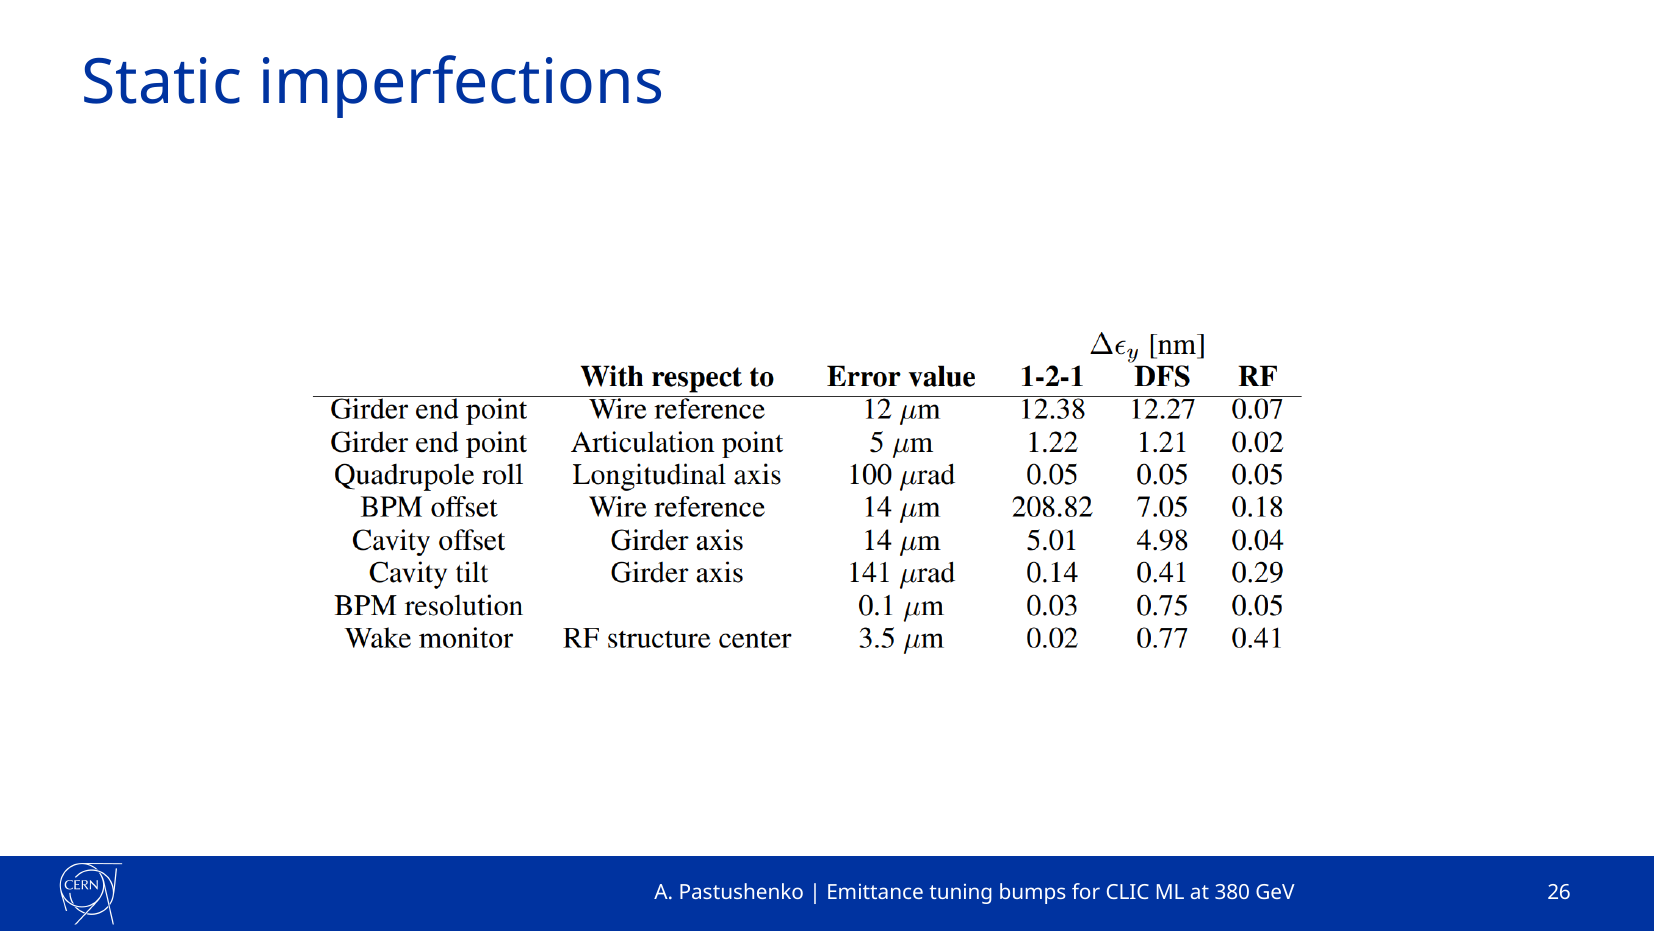

# Static imperfections
A. Pastushenko | Emittance tuning bumps for CLIC ML at 380 GeV
26